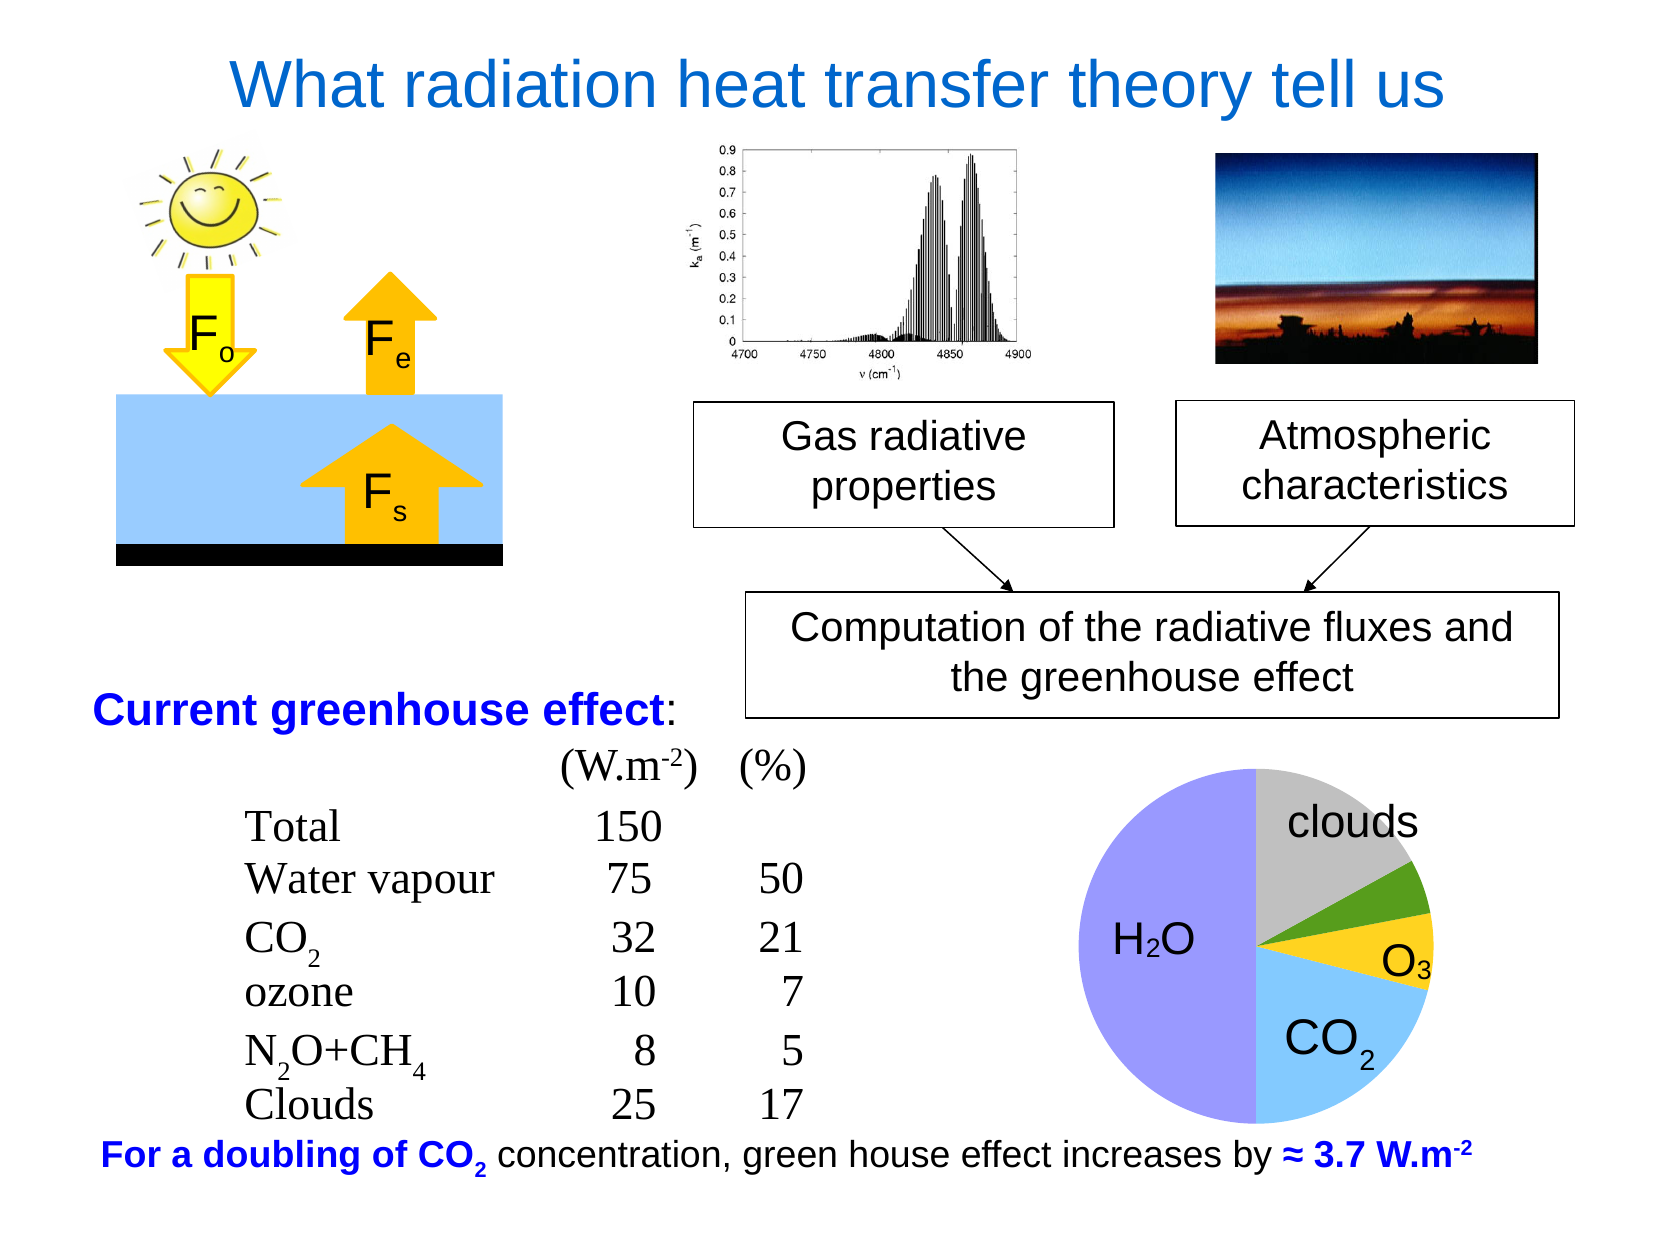

What radiation heat transfer theory tell us
Fo
Fe
Atmospheric characteristics
Gas radiative properties
Fs
Computation of the radiative fluxes and the greenhouse effect
Current greenhouse effect:
# (W.m-2)	(%)
Total 150
Water vapour	 75		50
CO2 				32		21
ozone 				10		 7
N2O+CH4	 		 8		 5
Clouds				25		17
### Chart
| Category | 3 colonne |
|---|---|
| None | 50.0 |
| None | 21.0 |
| None | 7.0 |
| None | 5.0 |
| None | 17.0 |clouds
H2O
O3
CO2
For a doubling of CO2 concentration, green house effect increases by ≈ 3.7 W.m-2